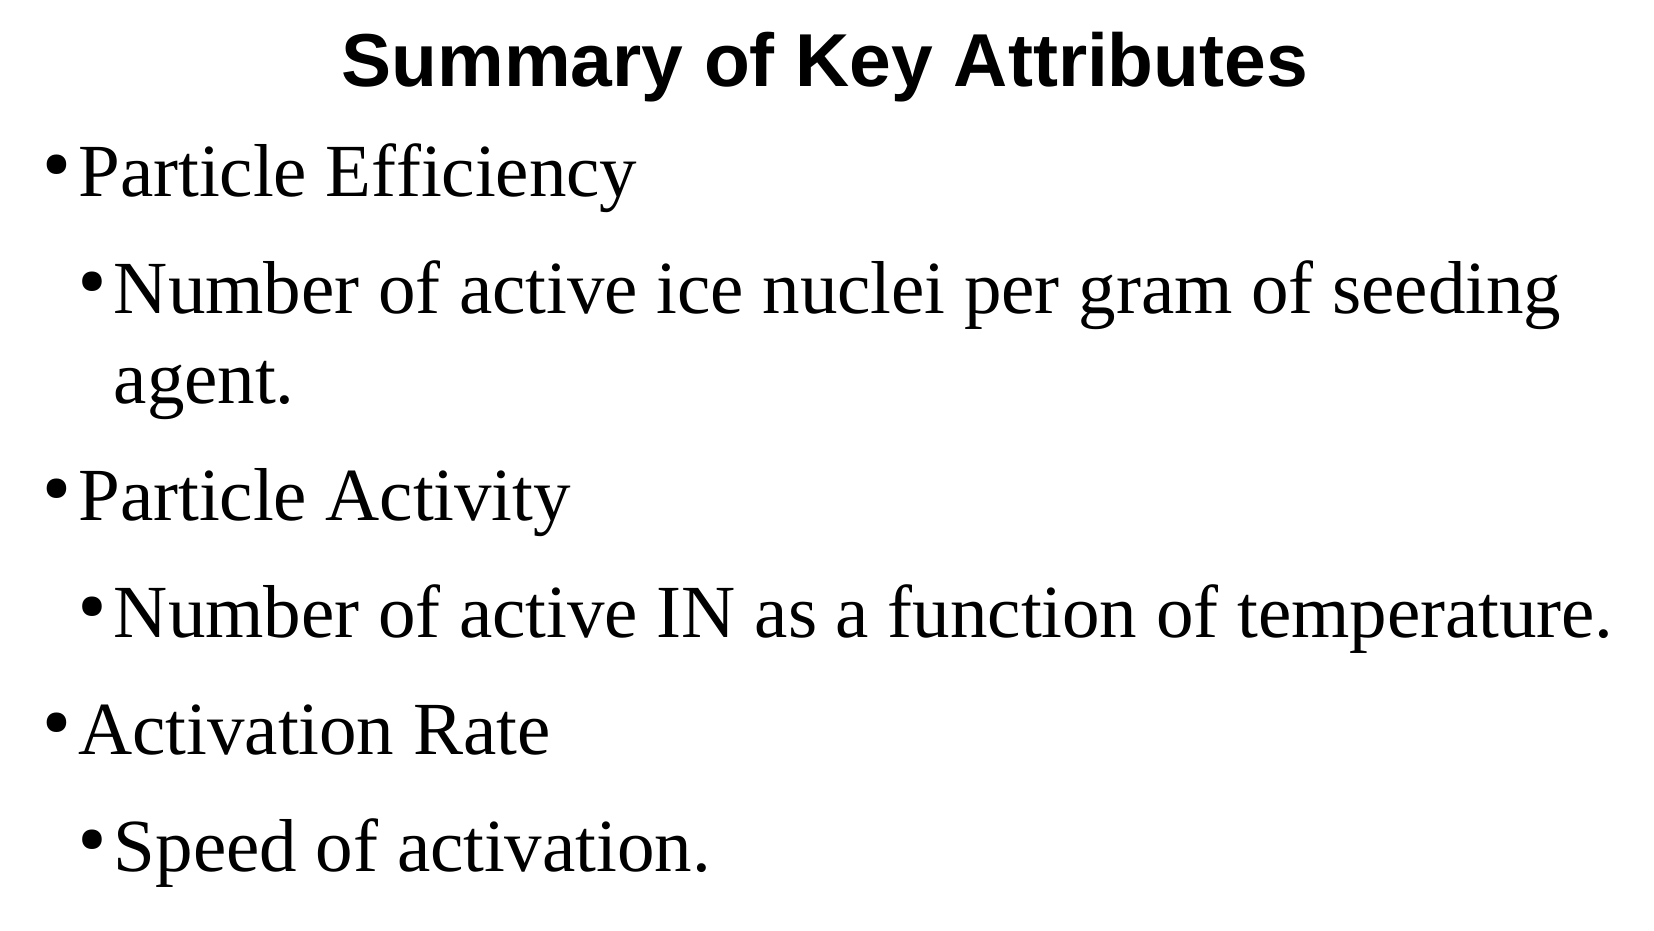

# Summary of Key Attributes
Particle Efficiency
Number of active ice nuclei per gram of seeding agent.
Particle Activity
Number of active IN as a function of temperature.
Activation Rate
Speed of activation.